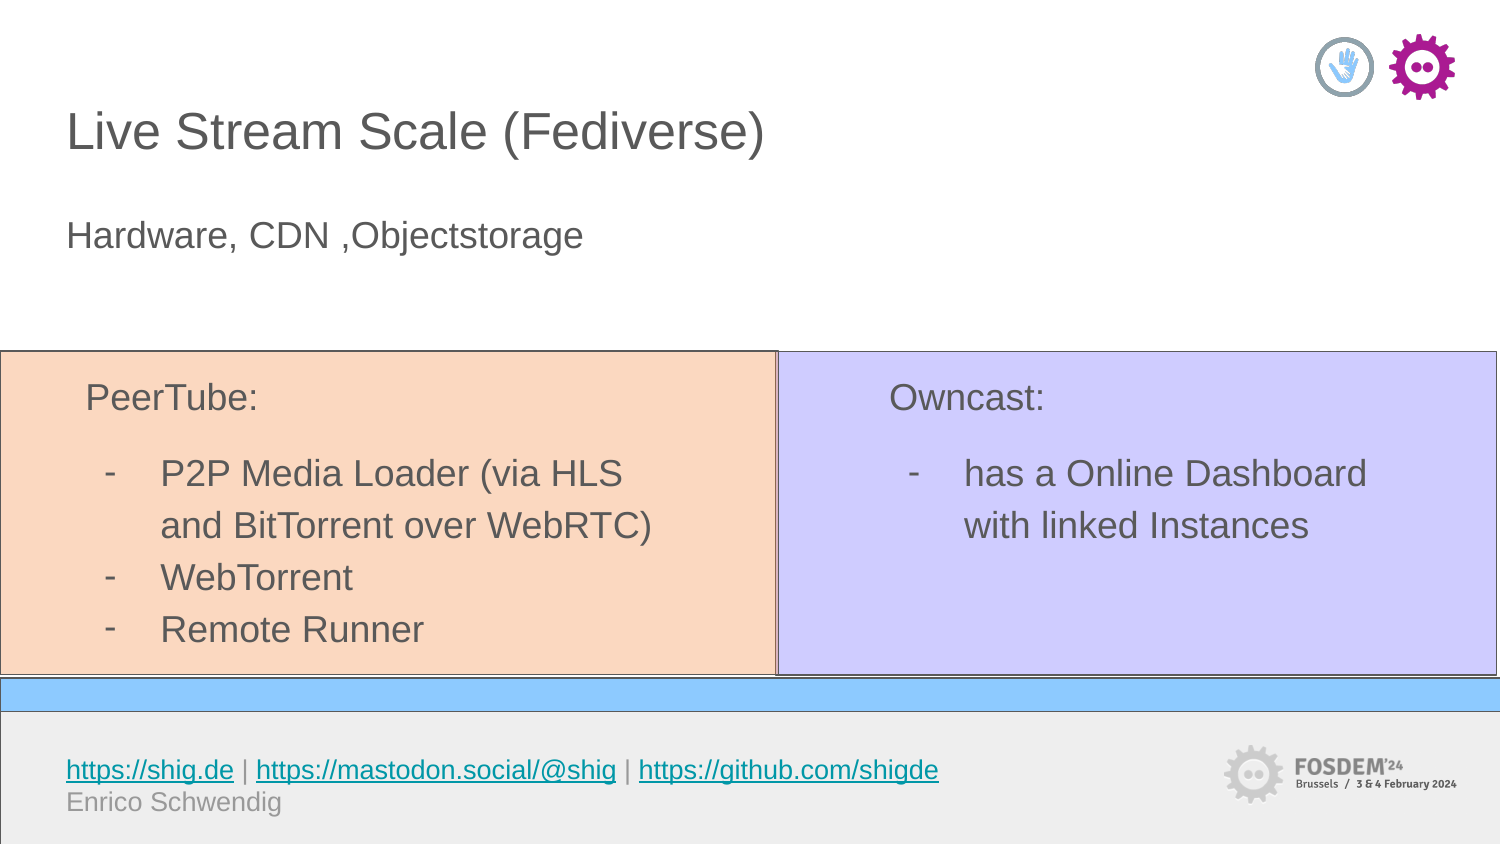

# Live Stream Scale (Fediverse)
Hardware, CDN ,Objectstorage
PeerTube:
P2P Media Loader (via HLS and BitTorrent over WebRTC)
WebTorrent
Remote Runner
Owncast:
has a Online Dashboard with linked Instances